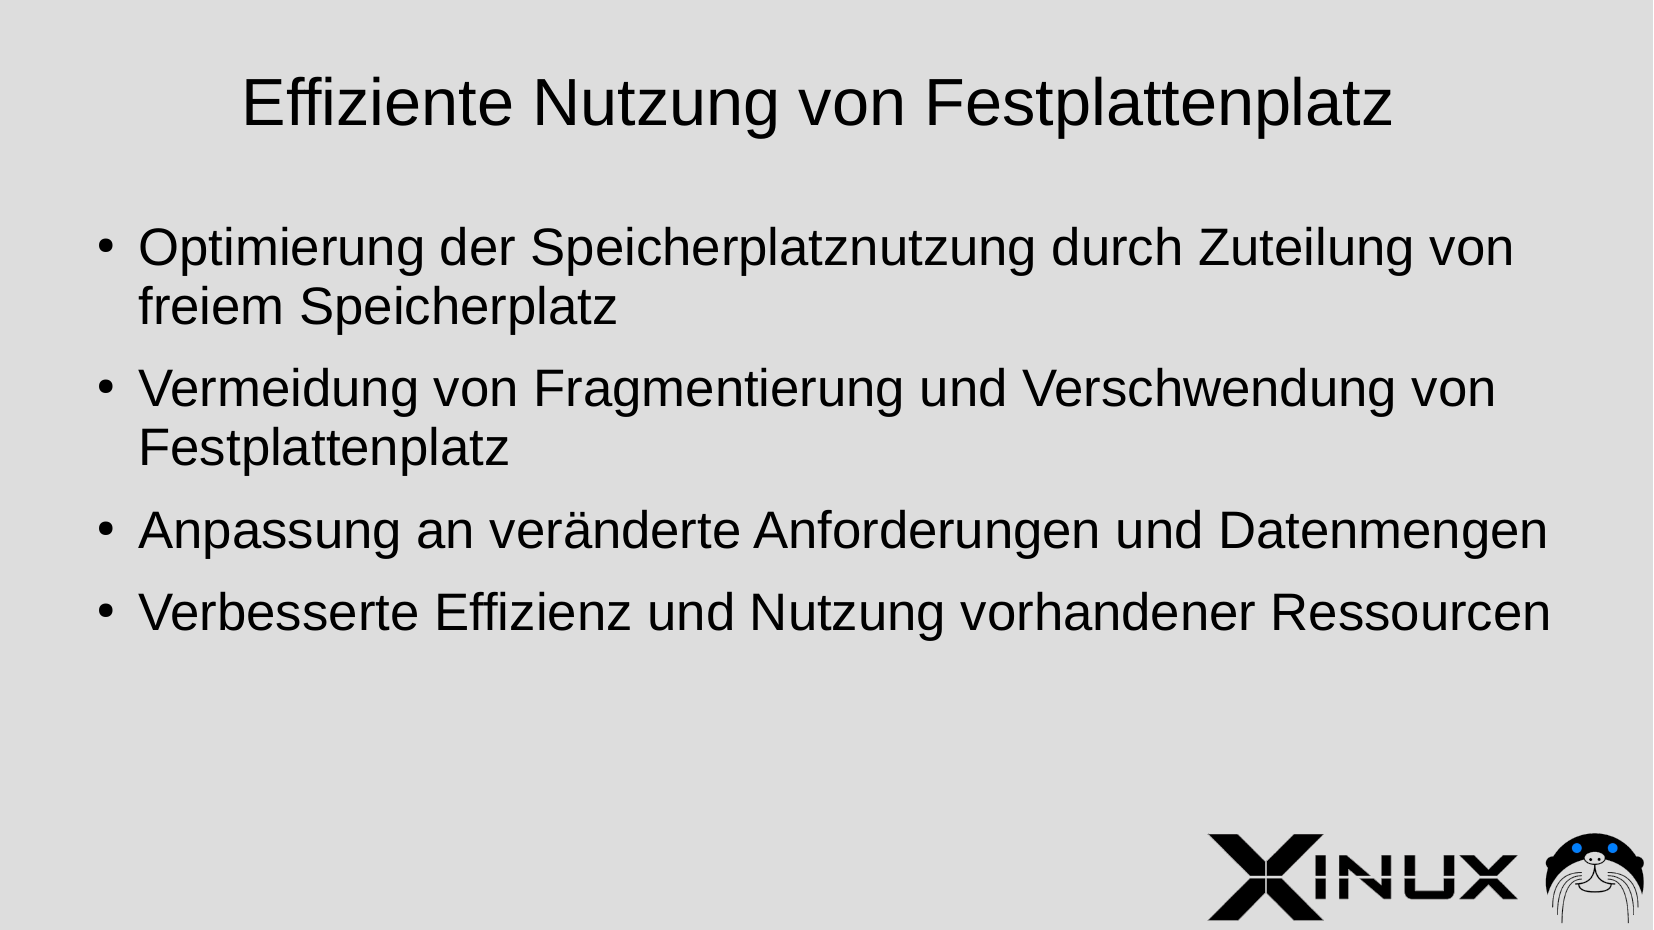

# Effiziente Nutzung von Festplattenplatz
Optimierung der Speicherplatznutzung durch Zuteilung von freiem Speicherplatz
Vermeidung von Fragmentierung und Verschwendung von Festplattenplatz
Anpassung an veränderte Anforderungen und Datenmengen
Verbesserte Effizienz und Nutzung vorhandener Ressourcen